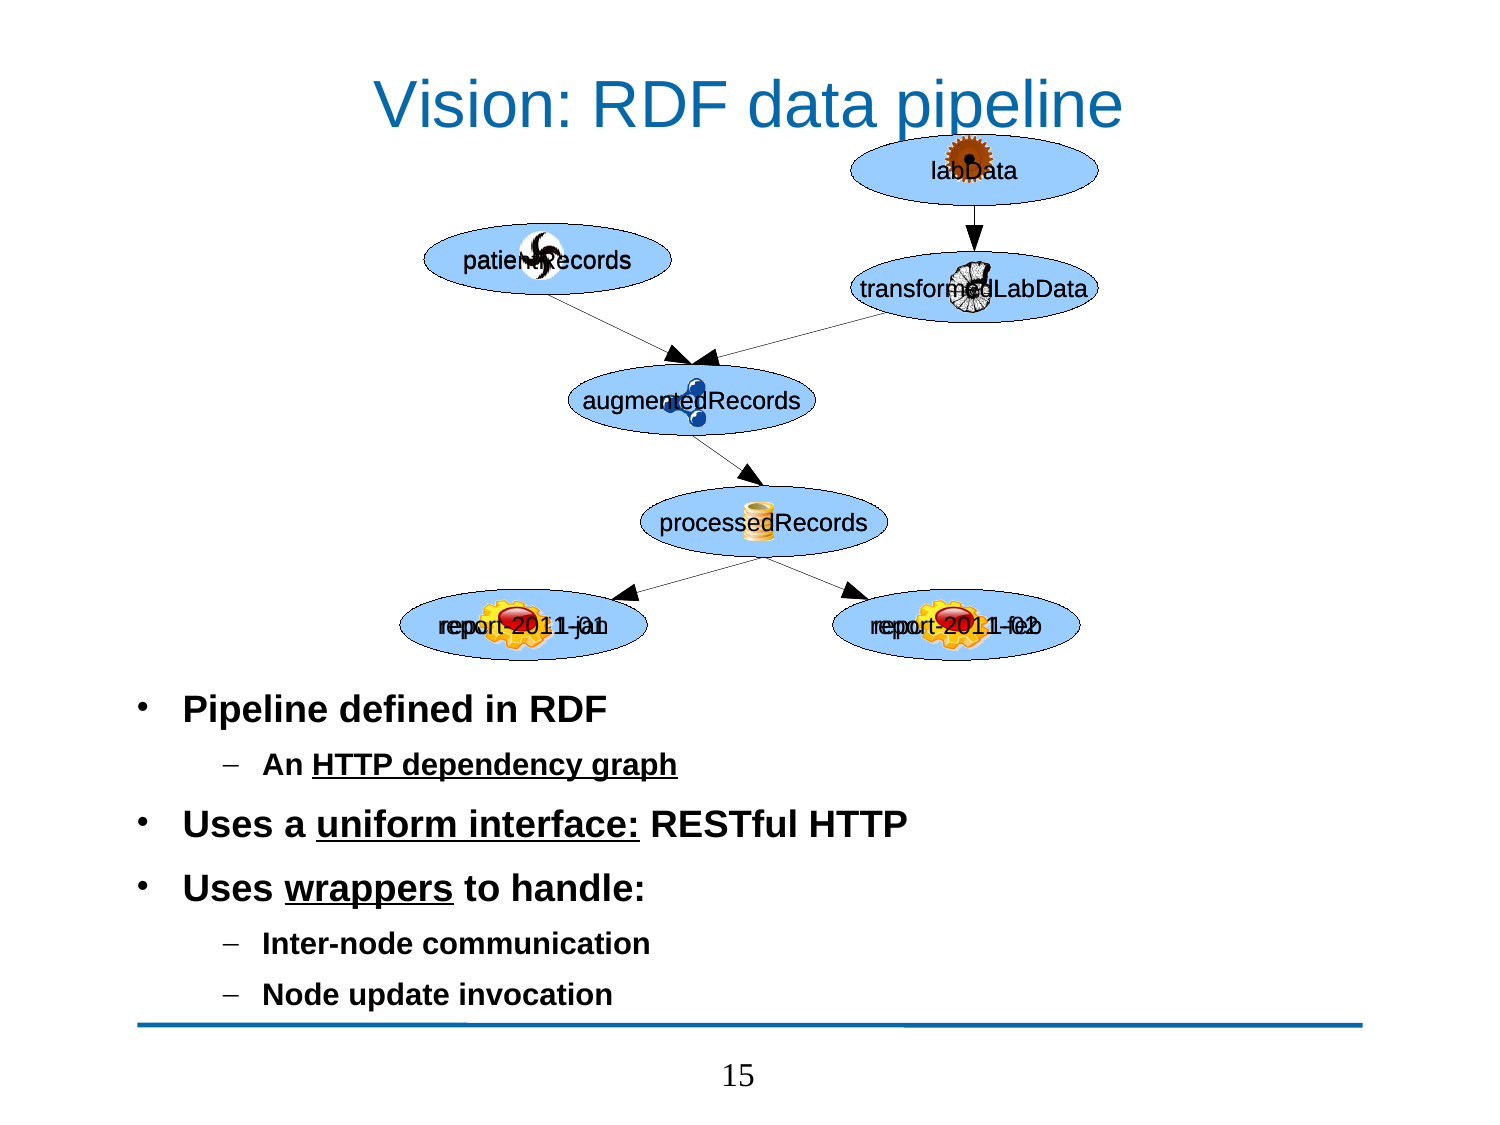

# Vision: RDF data pipeline
labData
patientRecords
transformedLabData
augmentedRecords
processedRecords
report-2011-01
report-2011-02
labData
patientRecords
transformedLabData
augmentedRecords
processedRecords
report-2011-jan
report-2011-feb
Pipeline defined in RDF
An HTTP dependency graph
Uses a uniform interface: RESTful HTTP
Uses wrappers to handle:
Inter-node communication
Node update invocation
15